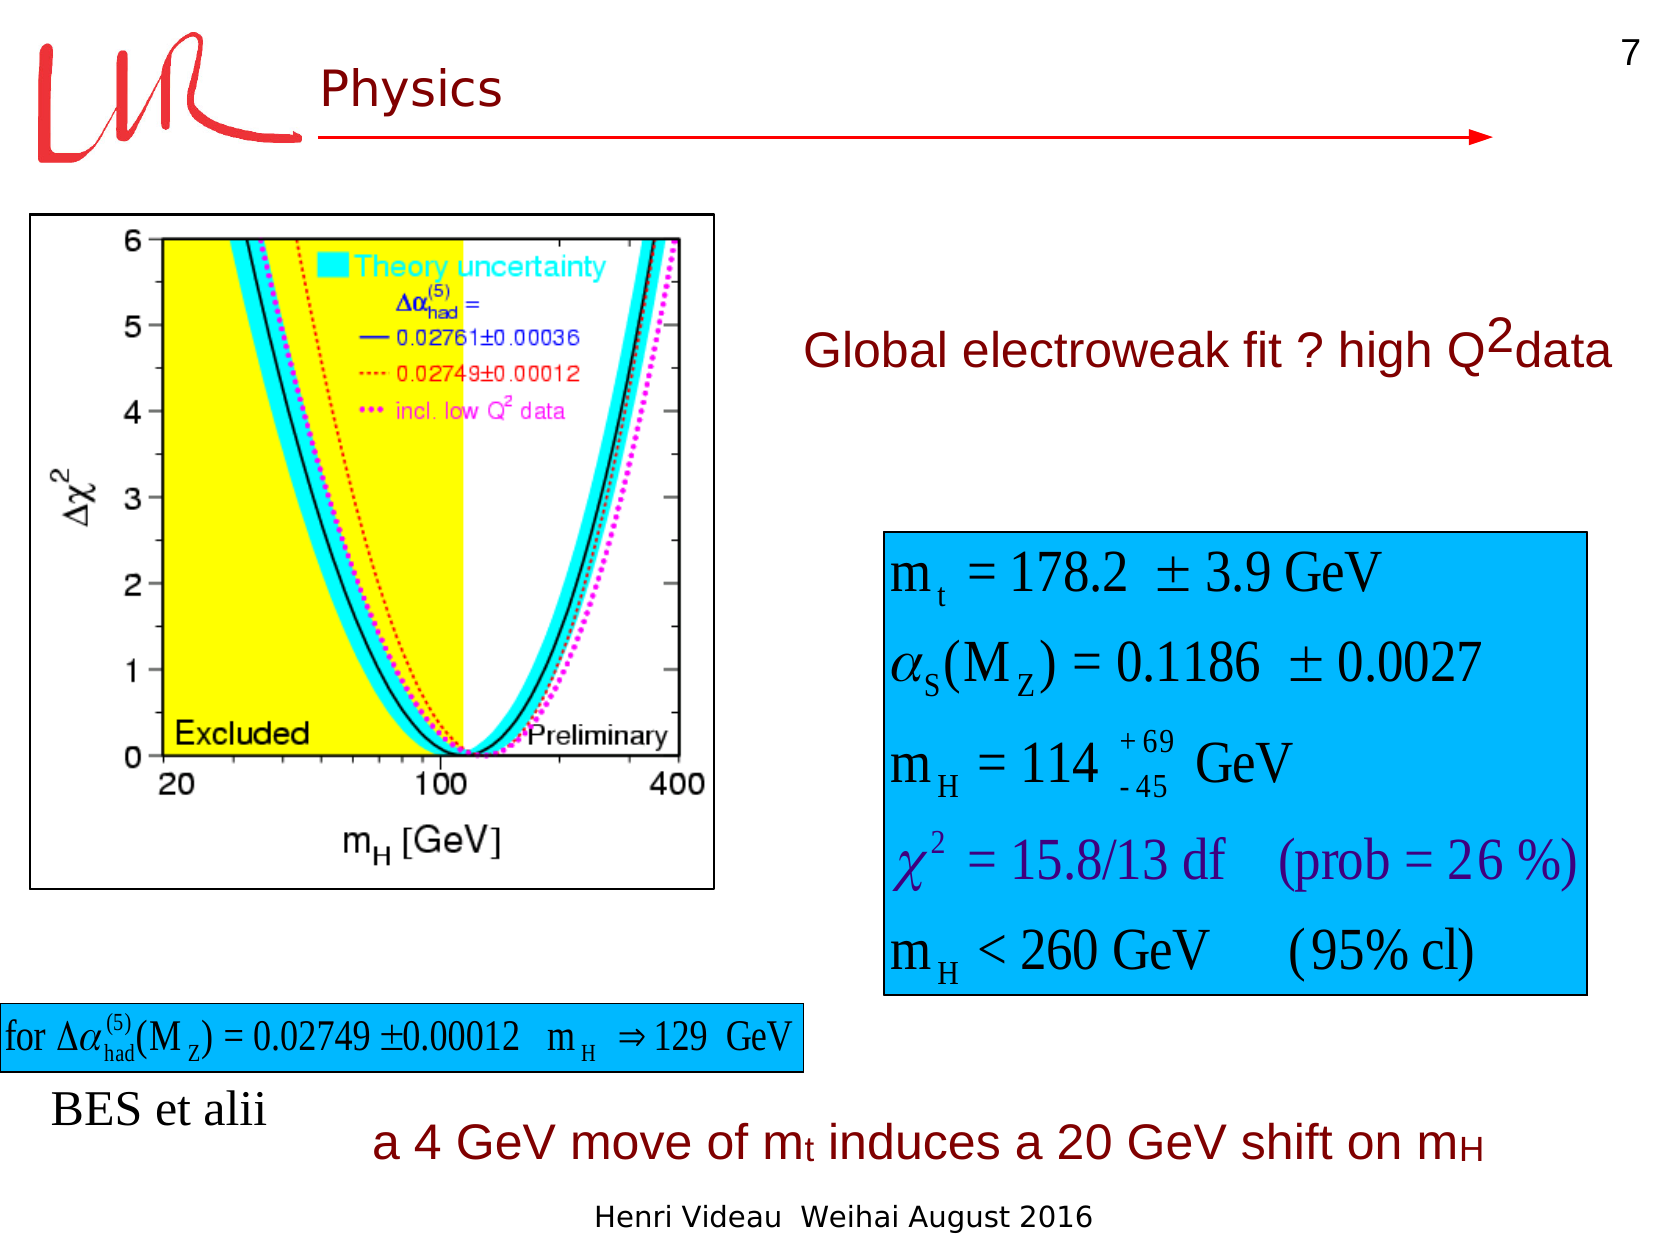

Global electroweak fit ? high Q2data
BES et alii
a 4 GeV move of mt induces a 20 GeV shift on mH